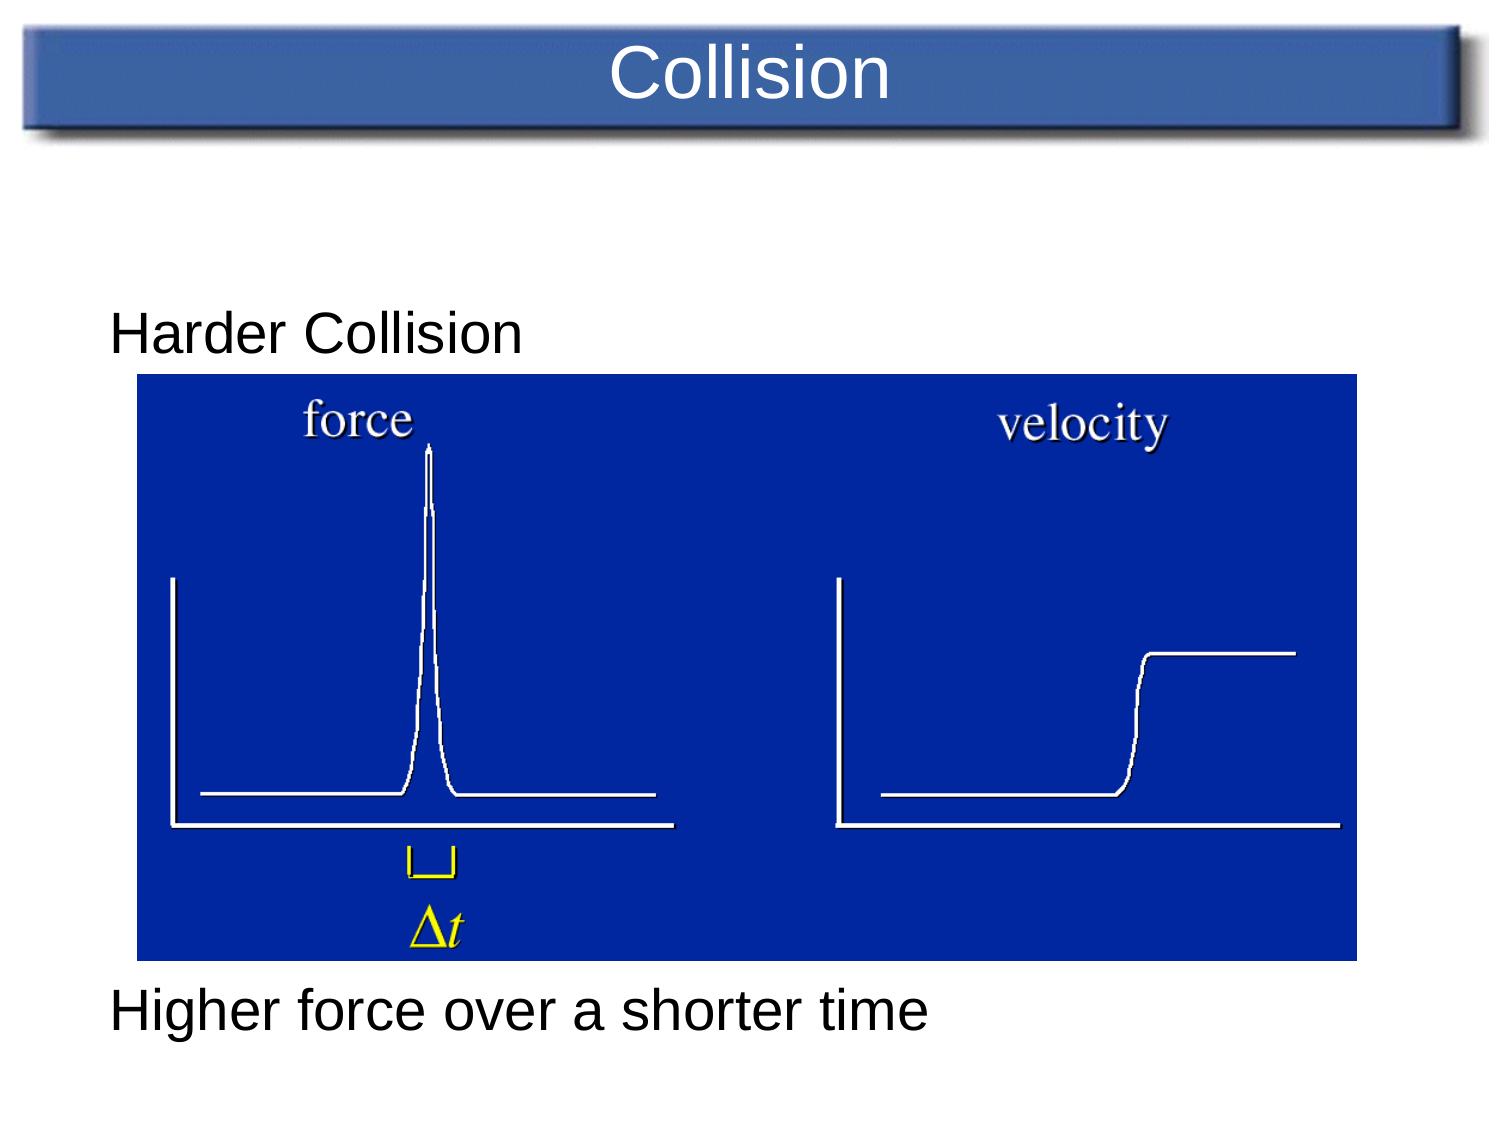

# Collision
Harder Collision
Higher force over a shorter time